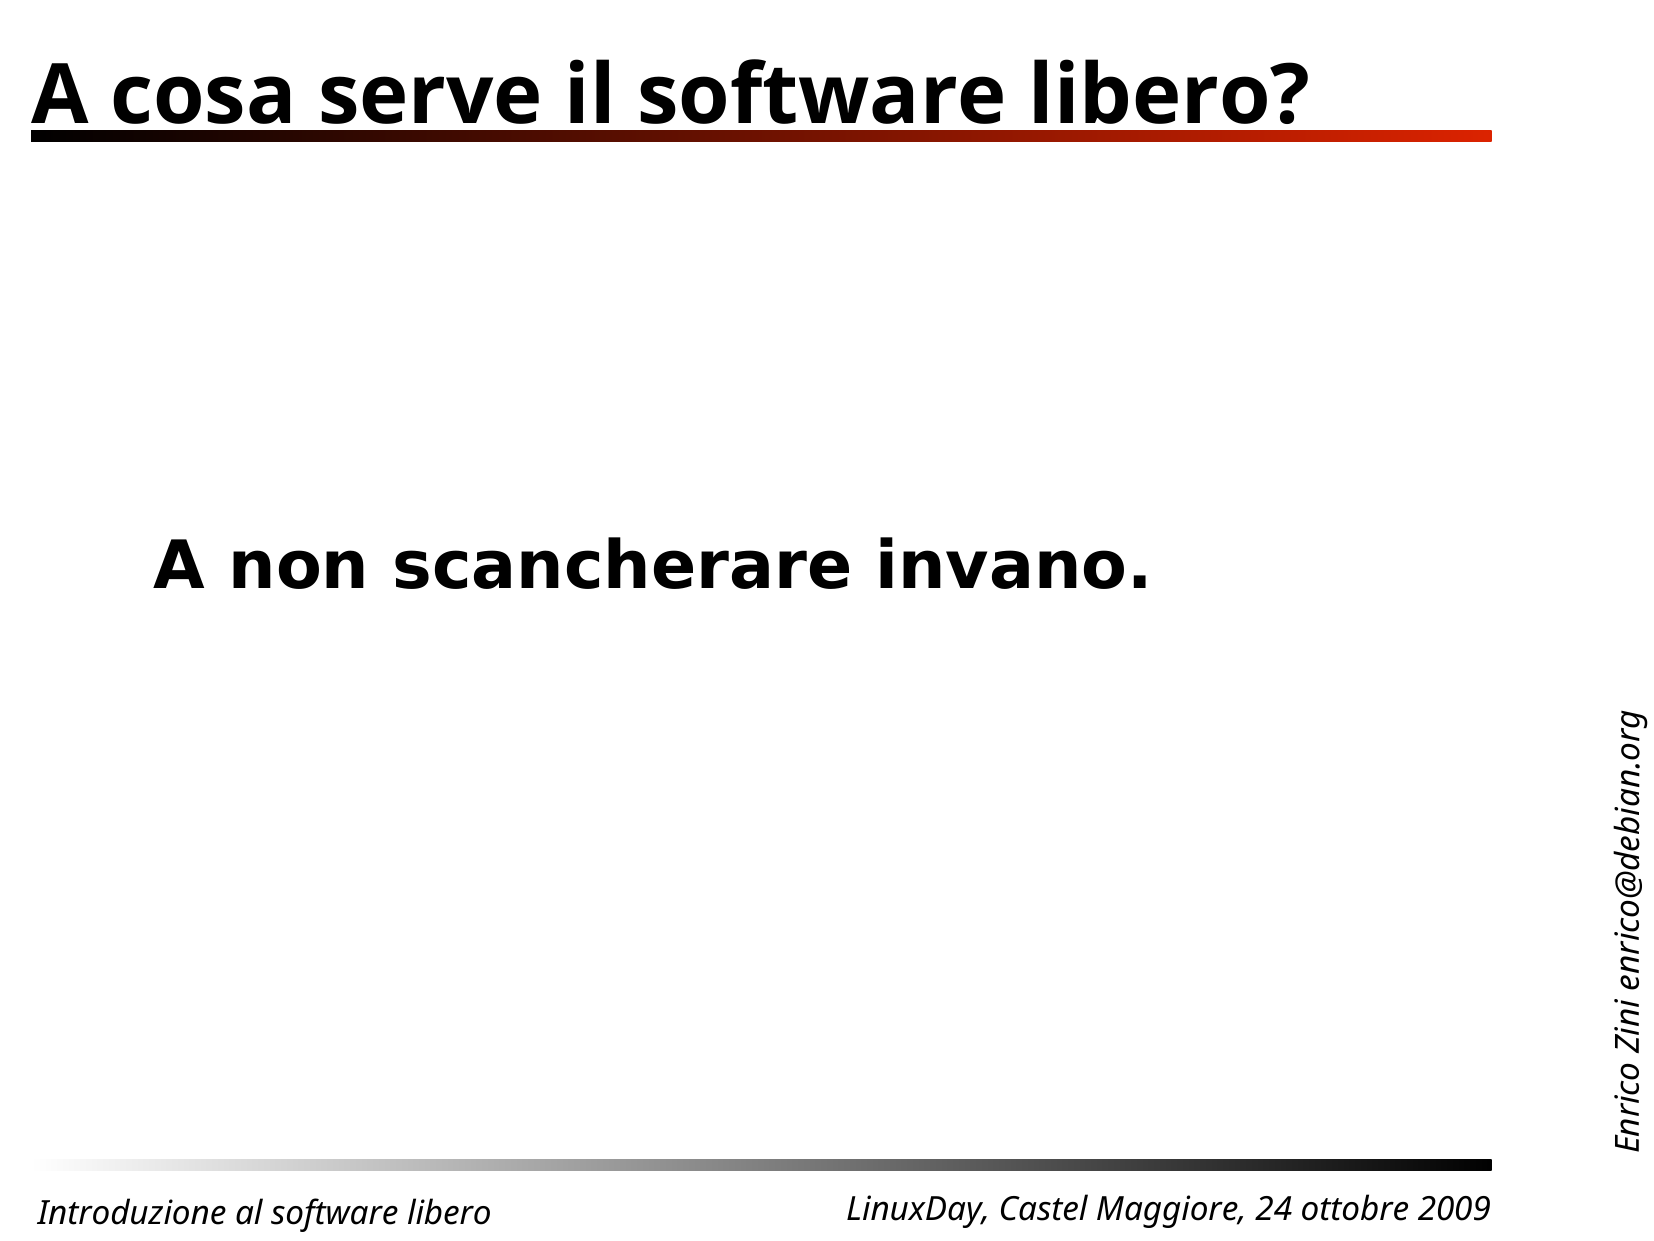

A cosa serve il software libero?
A non scancherare invano.